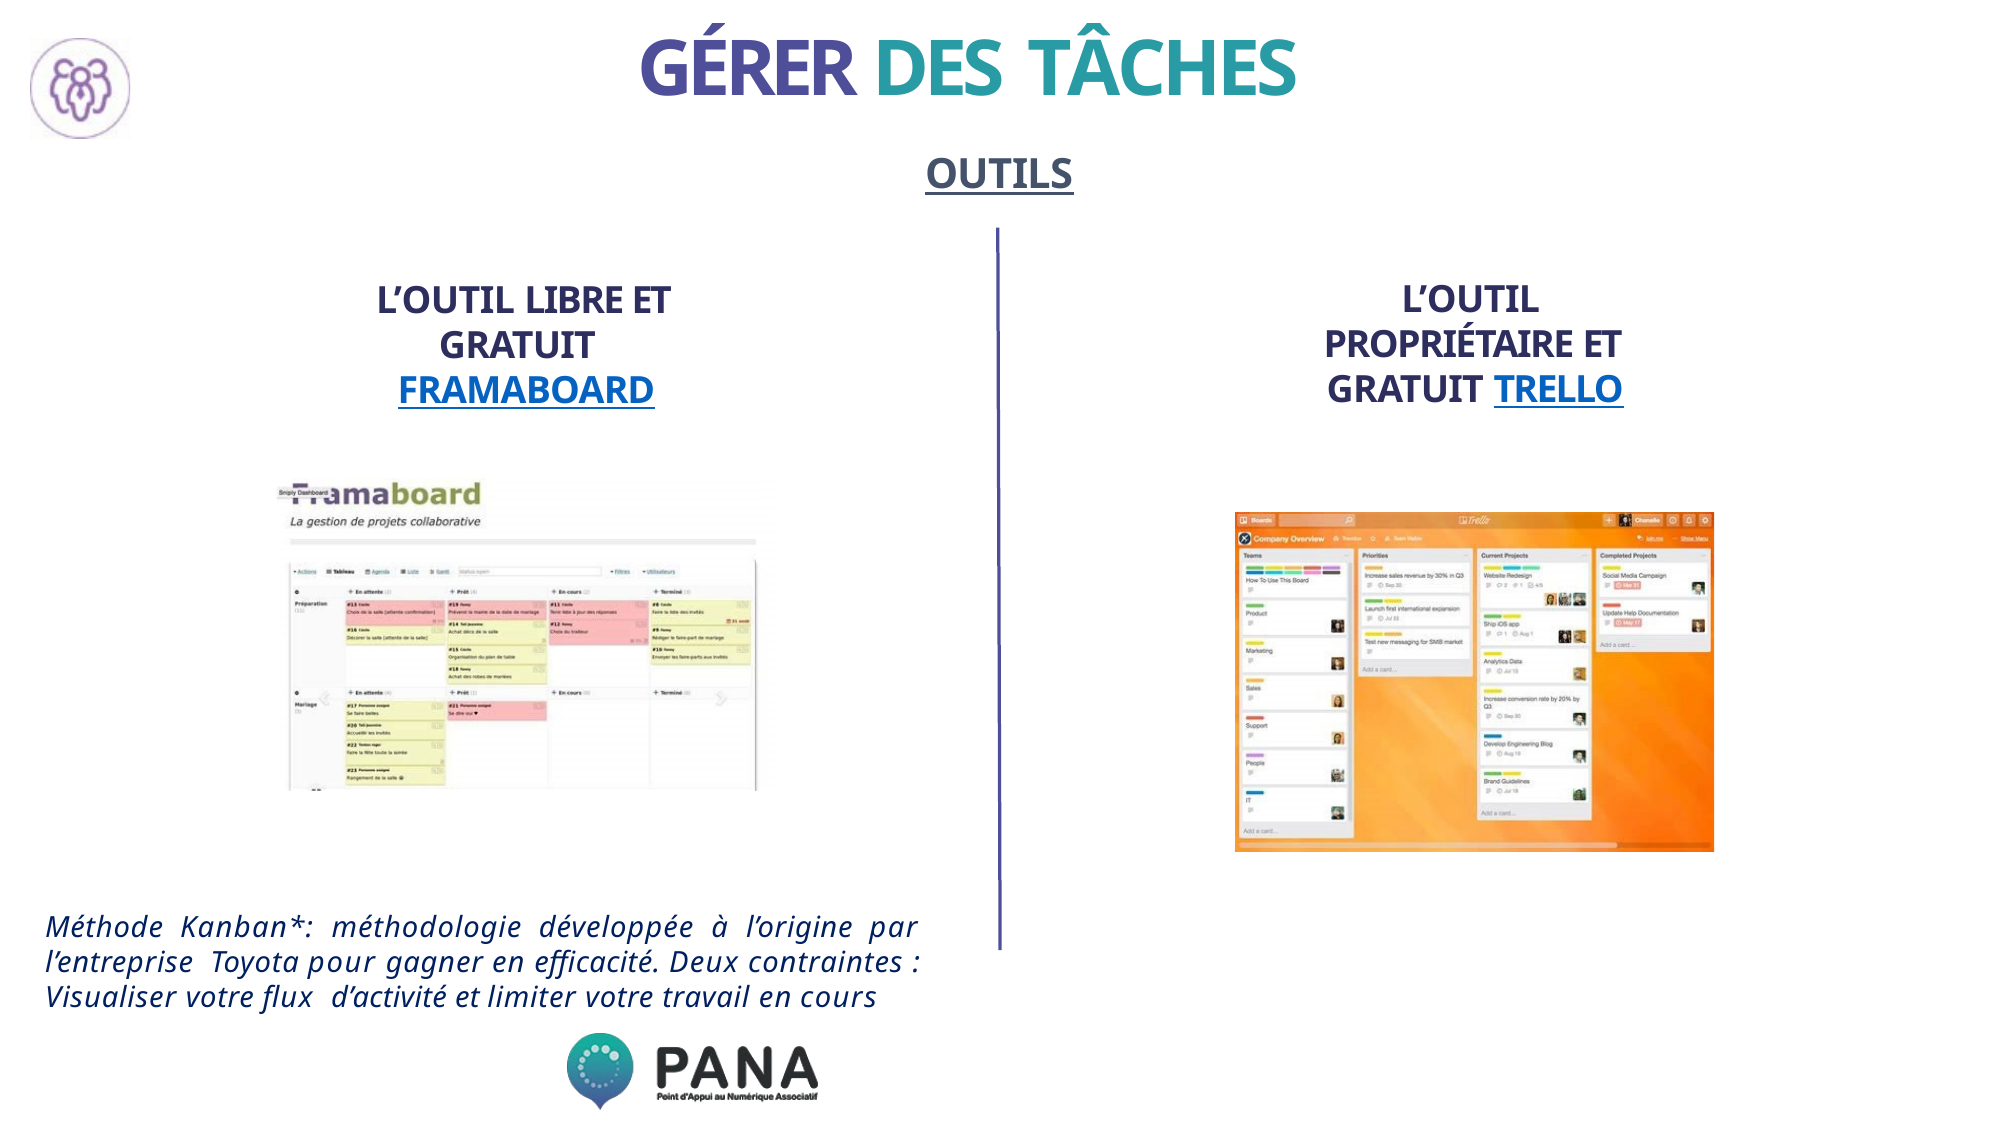

# GÉRER DES TÂCHES
OUTILS
L’OUTIL PROPRIÉTAIRE ET GRATUIT TRELLO
L’OUTIL LIBRE ET GRATUIT FRAMABOARD
Méthode Kanban*: méthodologie développée à l’origine par l’entreprise Toyota pour gagner en efficacité. Deux contraintes : Visualiser votre flux d’activité et limiter votre travail en cours